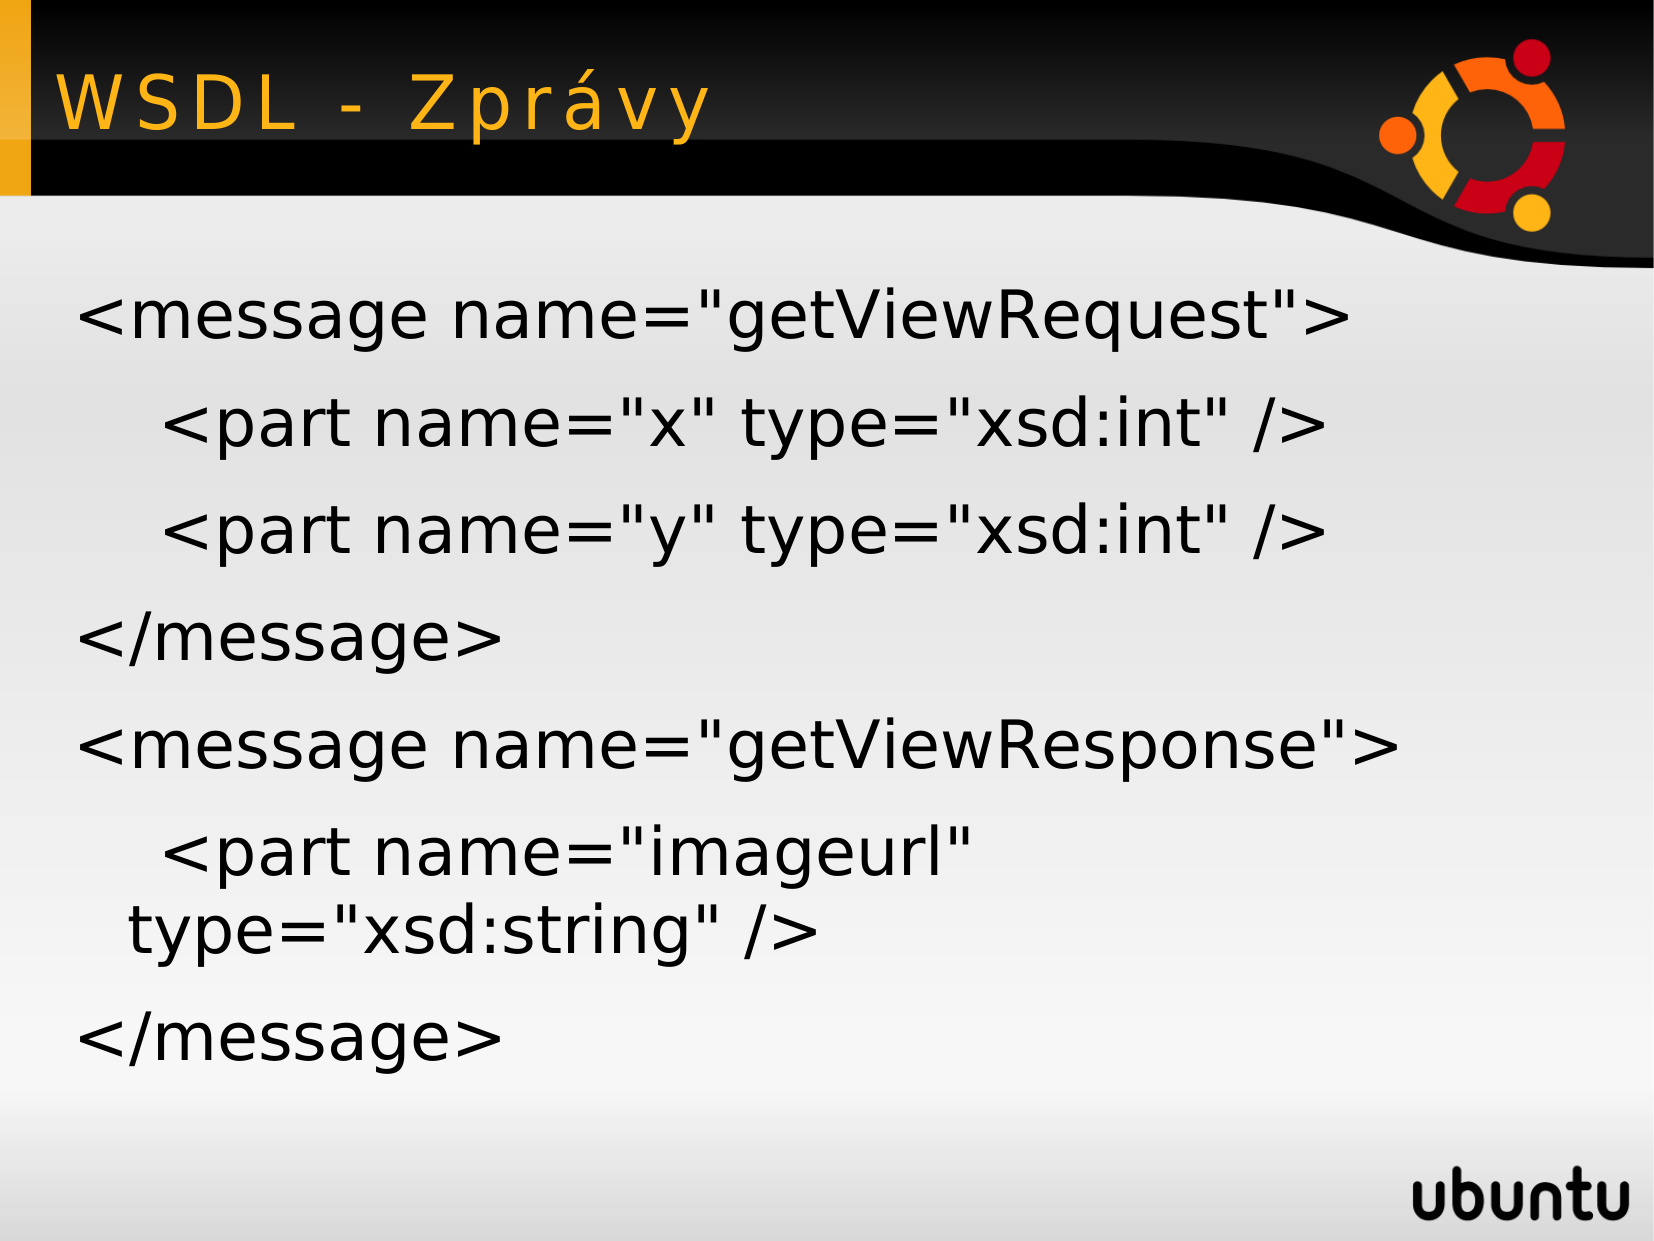

# WSDL - Zprávy
<message name="getViewRequest">
 <part name="x" type="xsd:int" />
 <part name="y" type="xsd:int" />
</message>
<message name="getViewResponse">
 <part name="imageurl" type="xsd:string" />
</message>